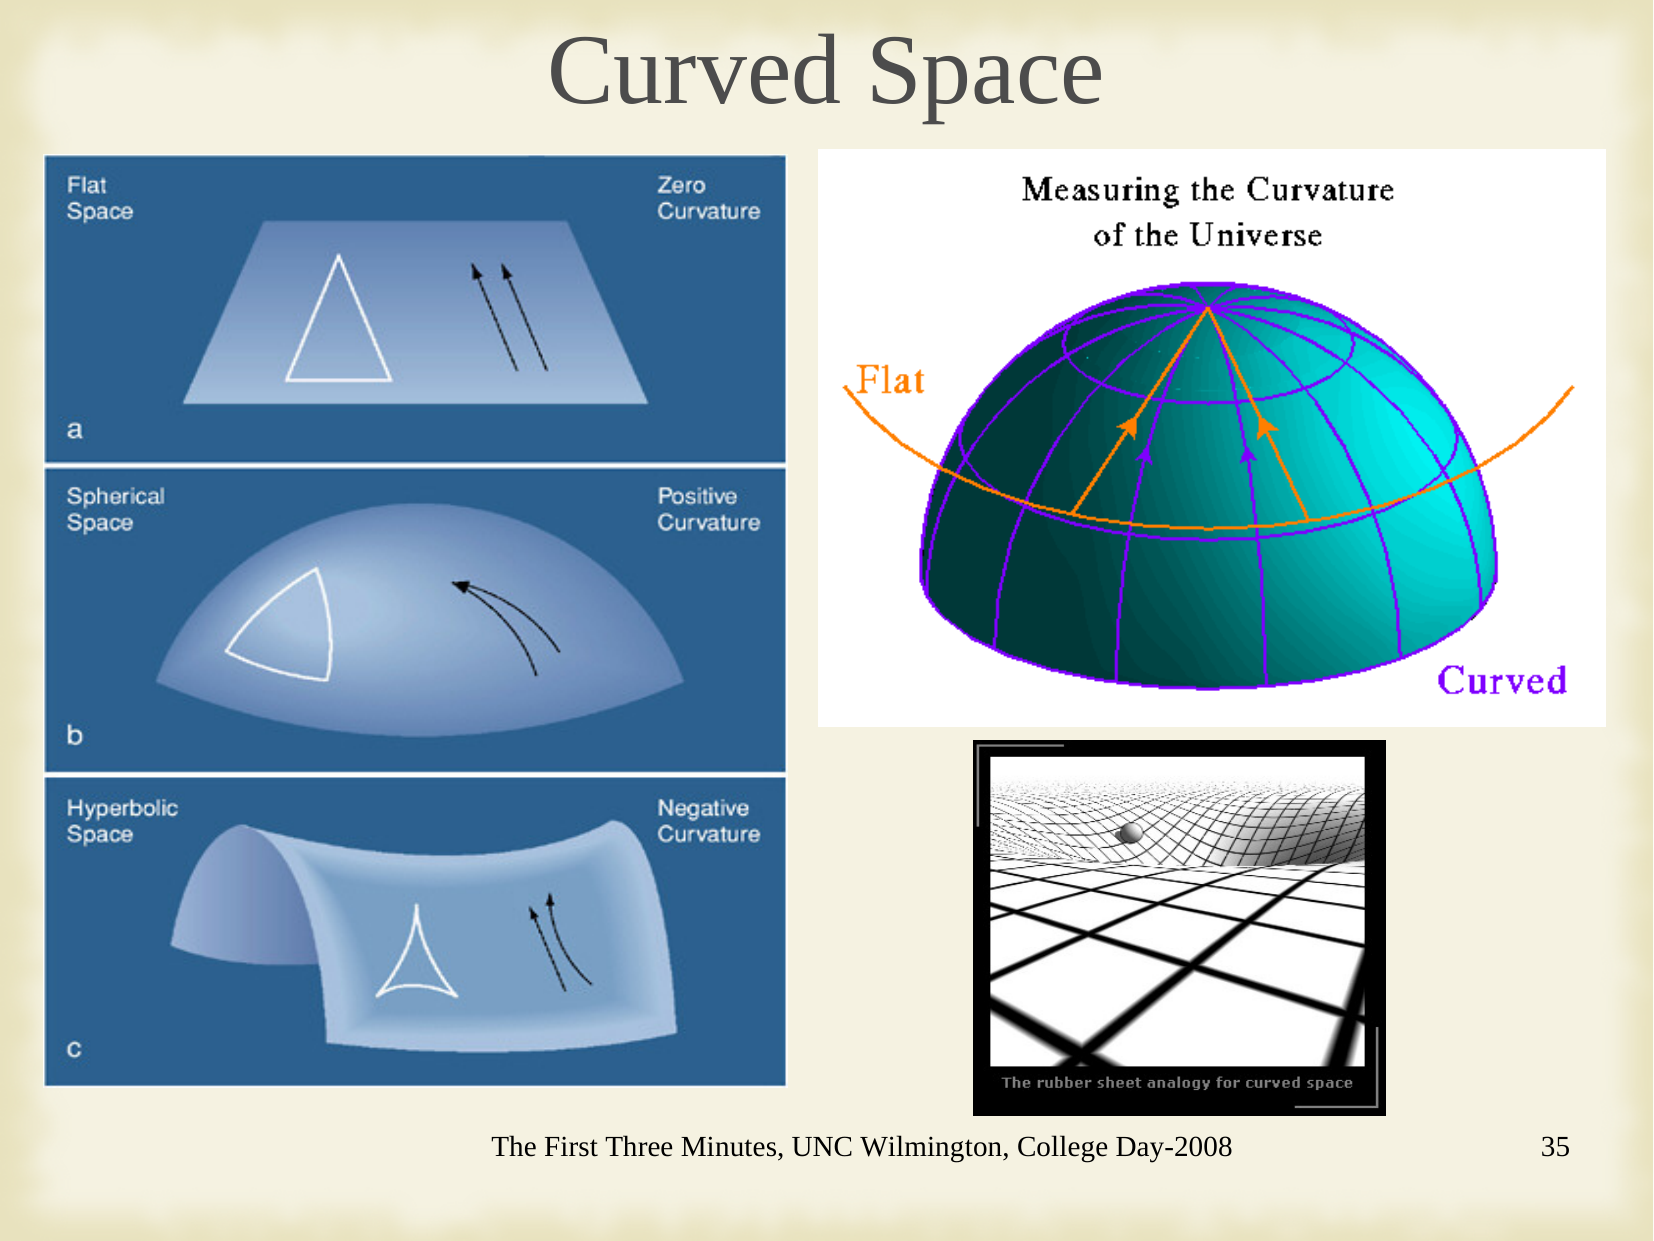

# Curved Space
The First Three Minutes, UNC Wilmington, College Day-2008
35